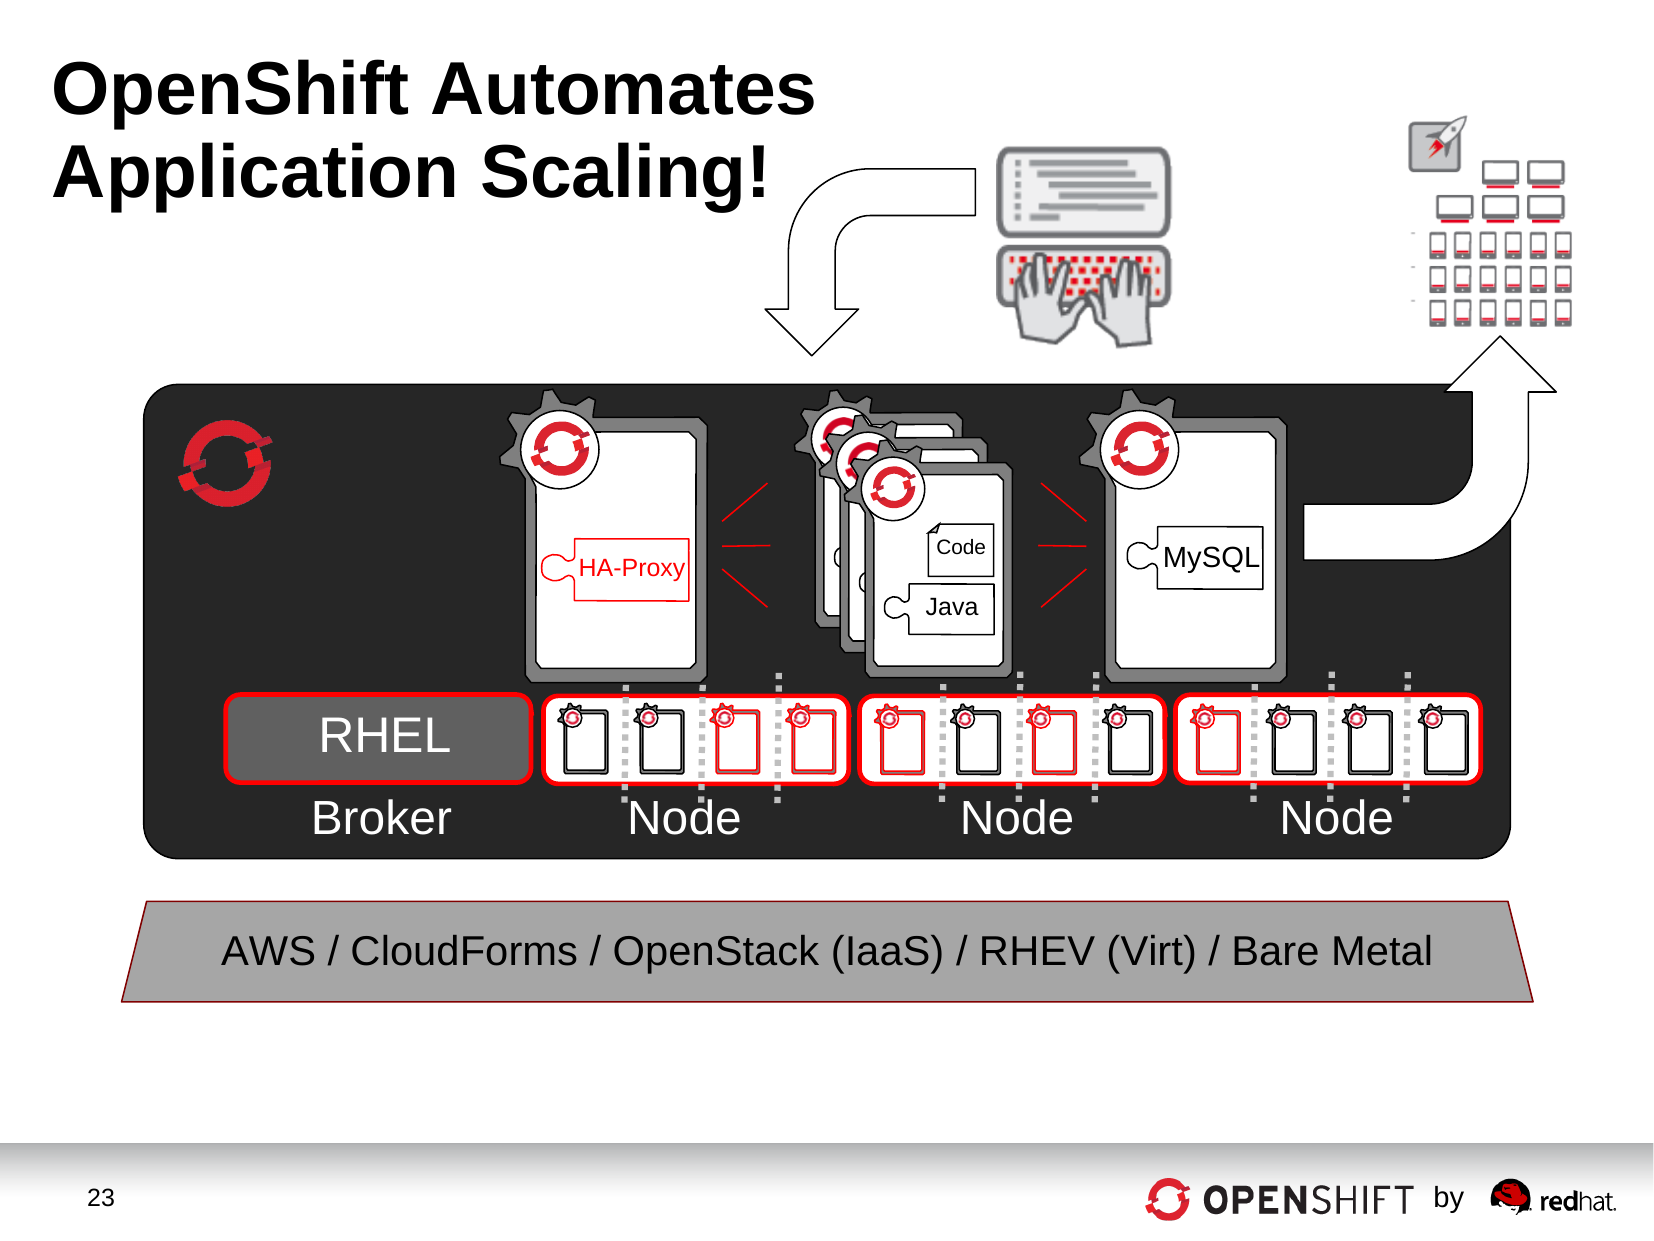

# OpenShift Automates Application Scaling!
HA-Proxy
MySQL
Code
Java
Code
Java
Code
Java
RHEL
Broker
Node
Node
Node
AWS / CloudForms / OpenStack (IaaS) / RHEV (Virt) / Bare Metal